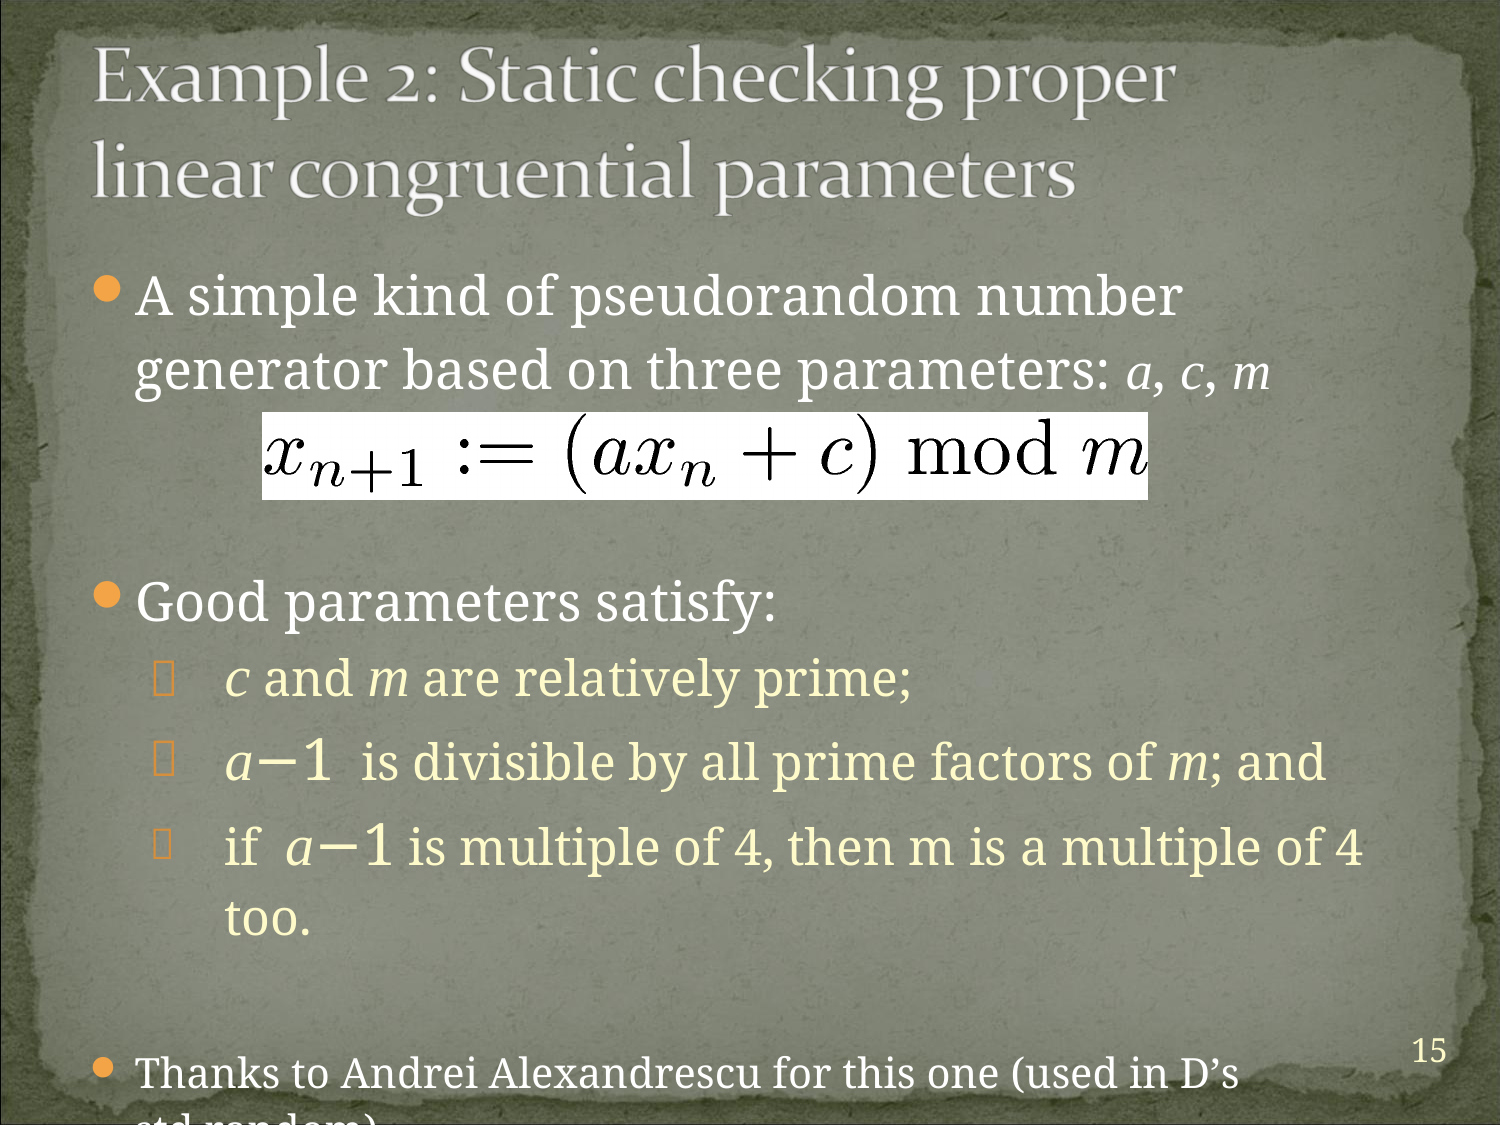

# A simple kind of pseudorandom number generator based on three parameters: a, c, m
Good parameters satisfy:
c and m are relatively prime;
a−1 is divisible by all prime factors of m; and
if a−1 is multiple of 4, then m is a multiple of 4 too.
Thanks to Andrei Alexandrescu for this one (used in D’s std.random)